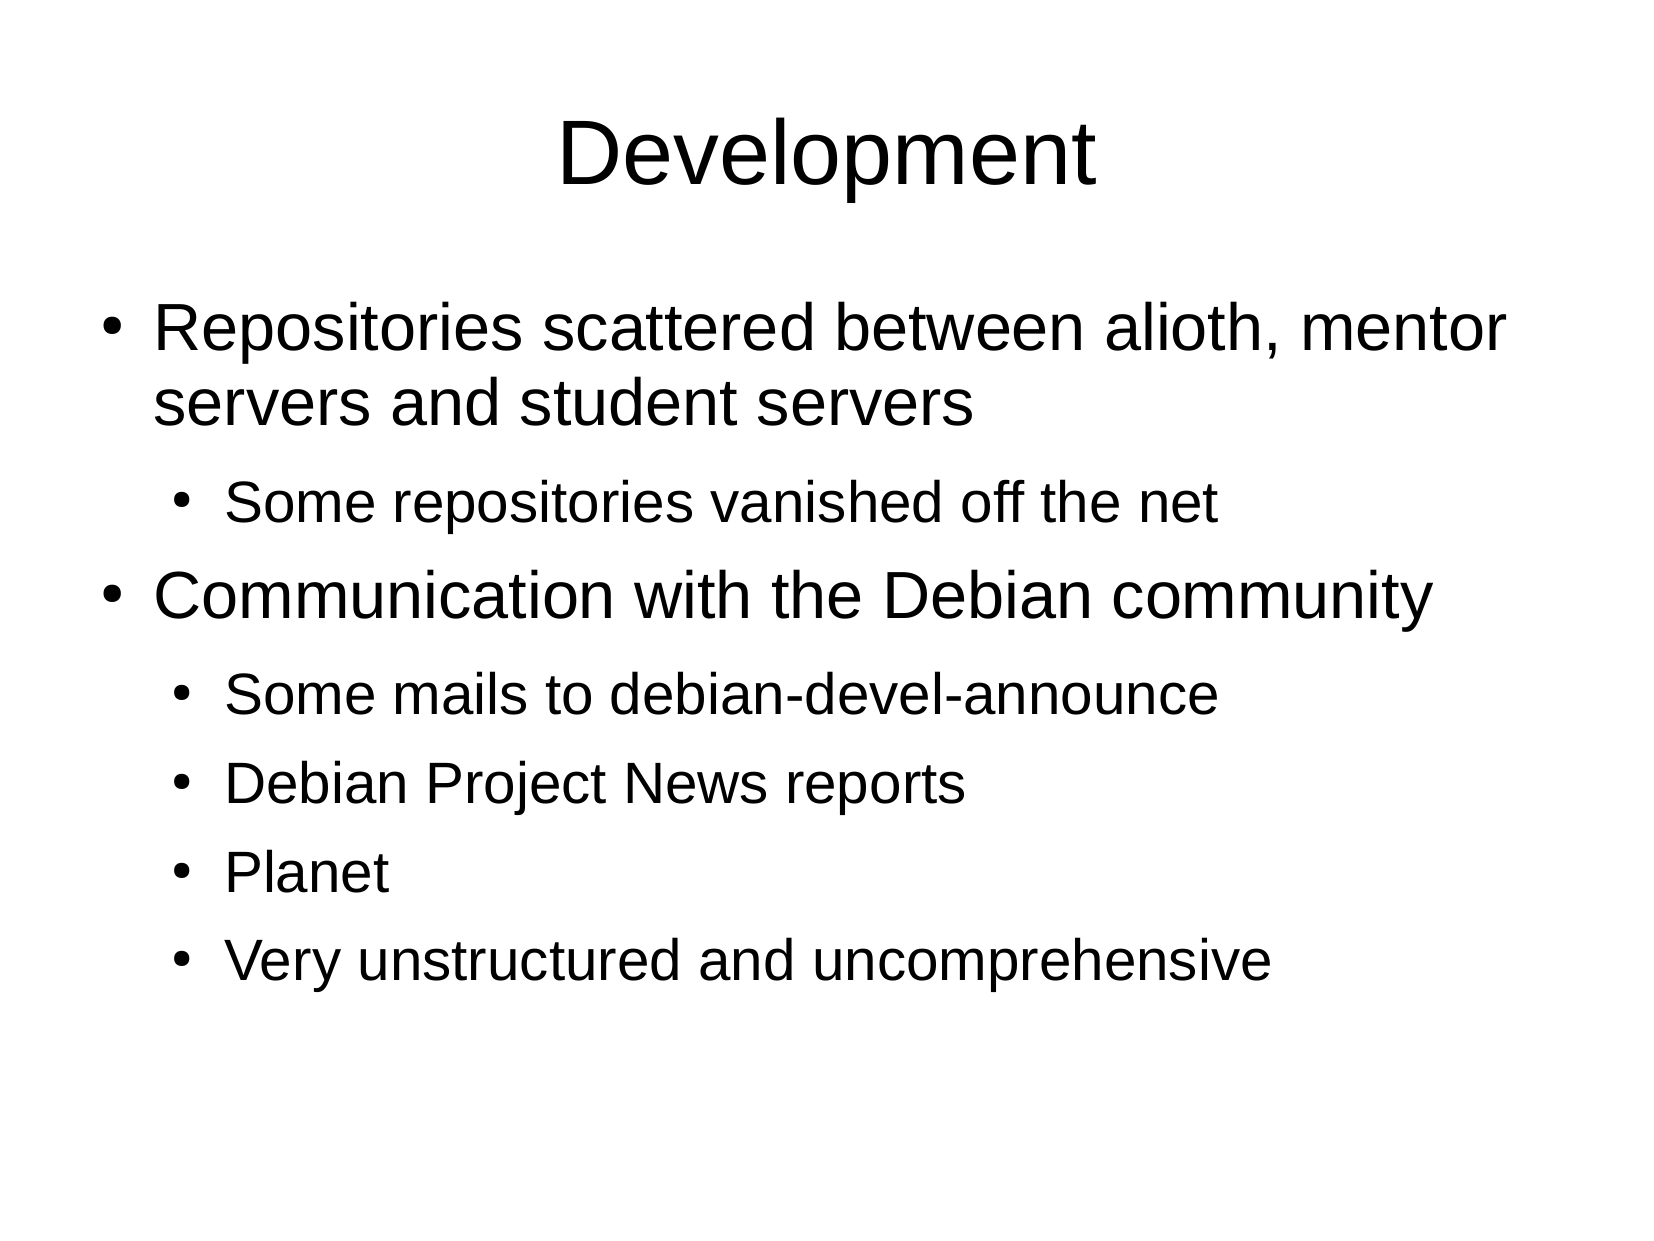

# Development
Repositories scattered between alioth, mentor servers and student servers
Some repositories vanished off the net
Communication with the Debian community
Some mails to debian-devel-announce
Debian Project News reports
Planet
Very unstructured and uncomprehensive